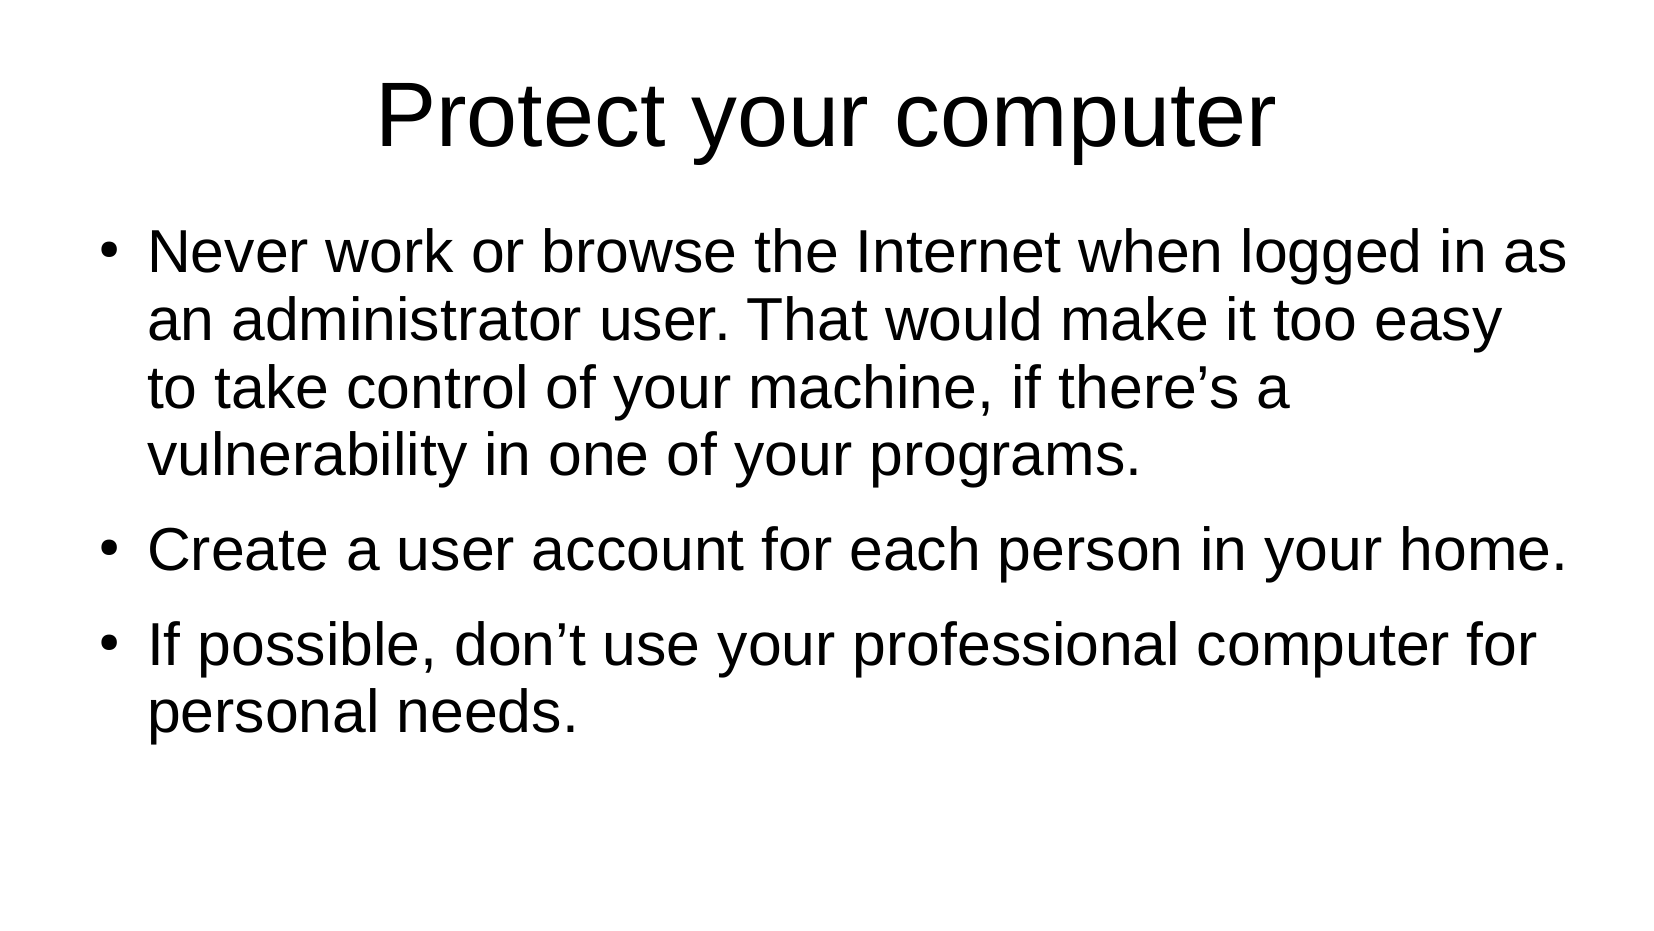

# Protect your computer
Never work or browse the Internet when logged in as an administrator user. That would make it too easy to take control of your machine, if there’s a vulnerability in one of your programs.
Create a user account for each person in your home.
If possible, don’t use your professional computer for personal needs.